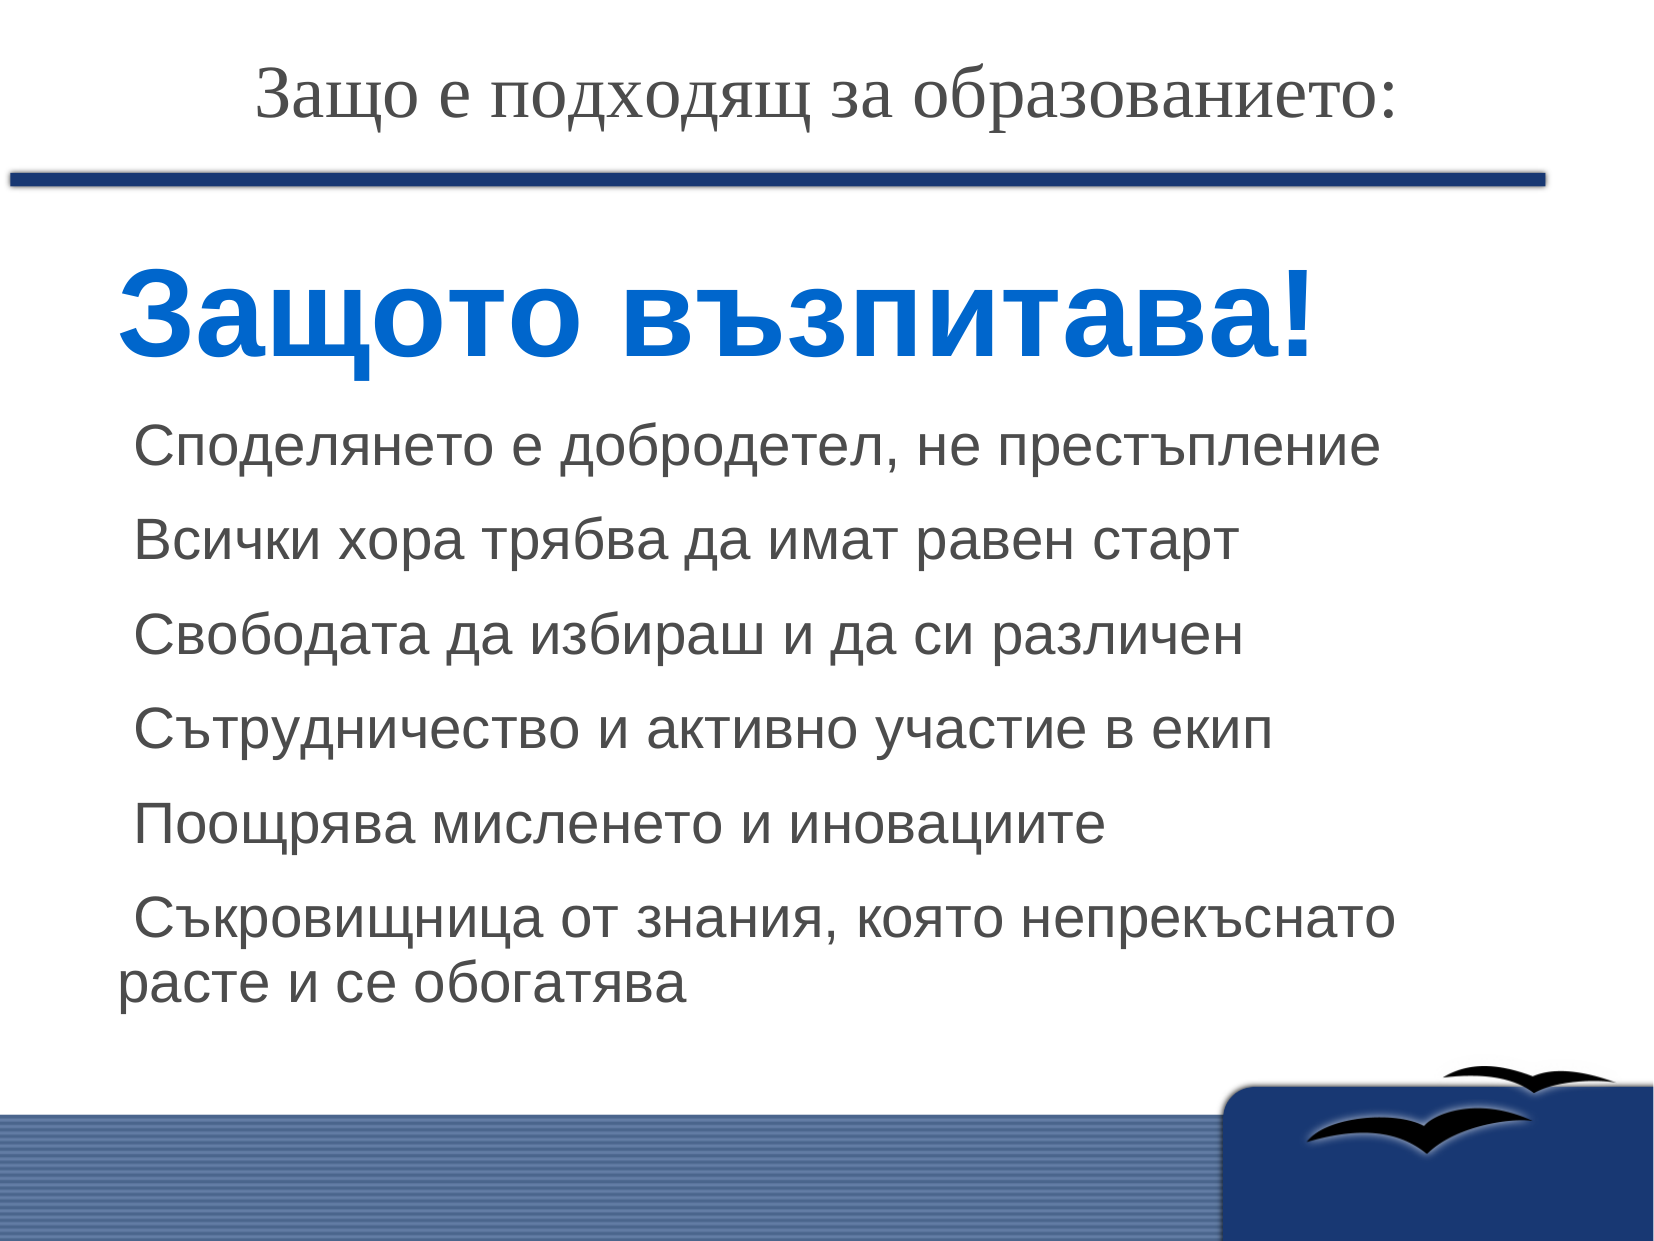

Защо е подходящ за образованието:
# Защото възпитава!
 Споделянето е добродетел, не престъпление
 Всички хора трябва да имат равен старт
 Свободата да избираш и да си различен
 Сътрудничество и активно участие в екип
 Поощрява мисленето и иновациите
 Съкровищница от знания, която непрекъснато расте и се обогатява